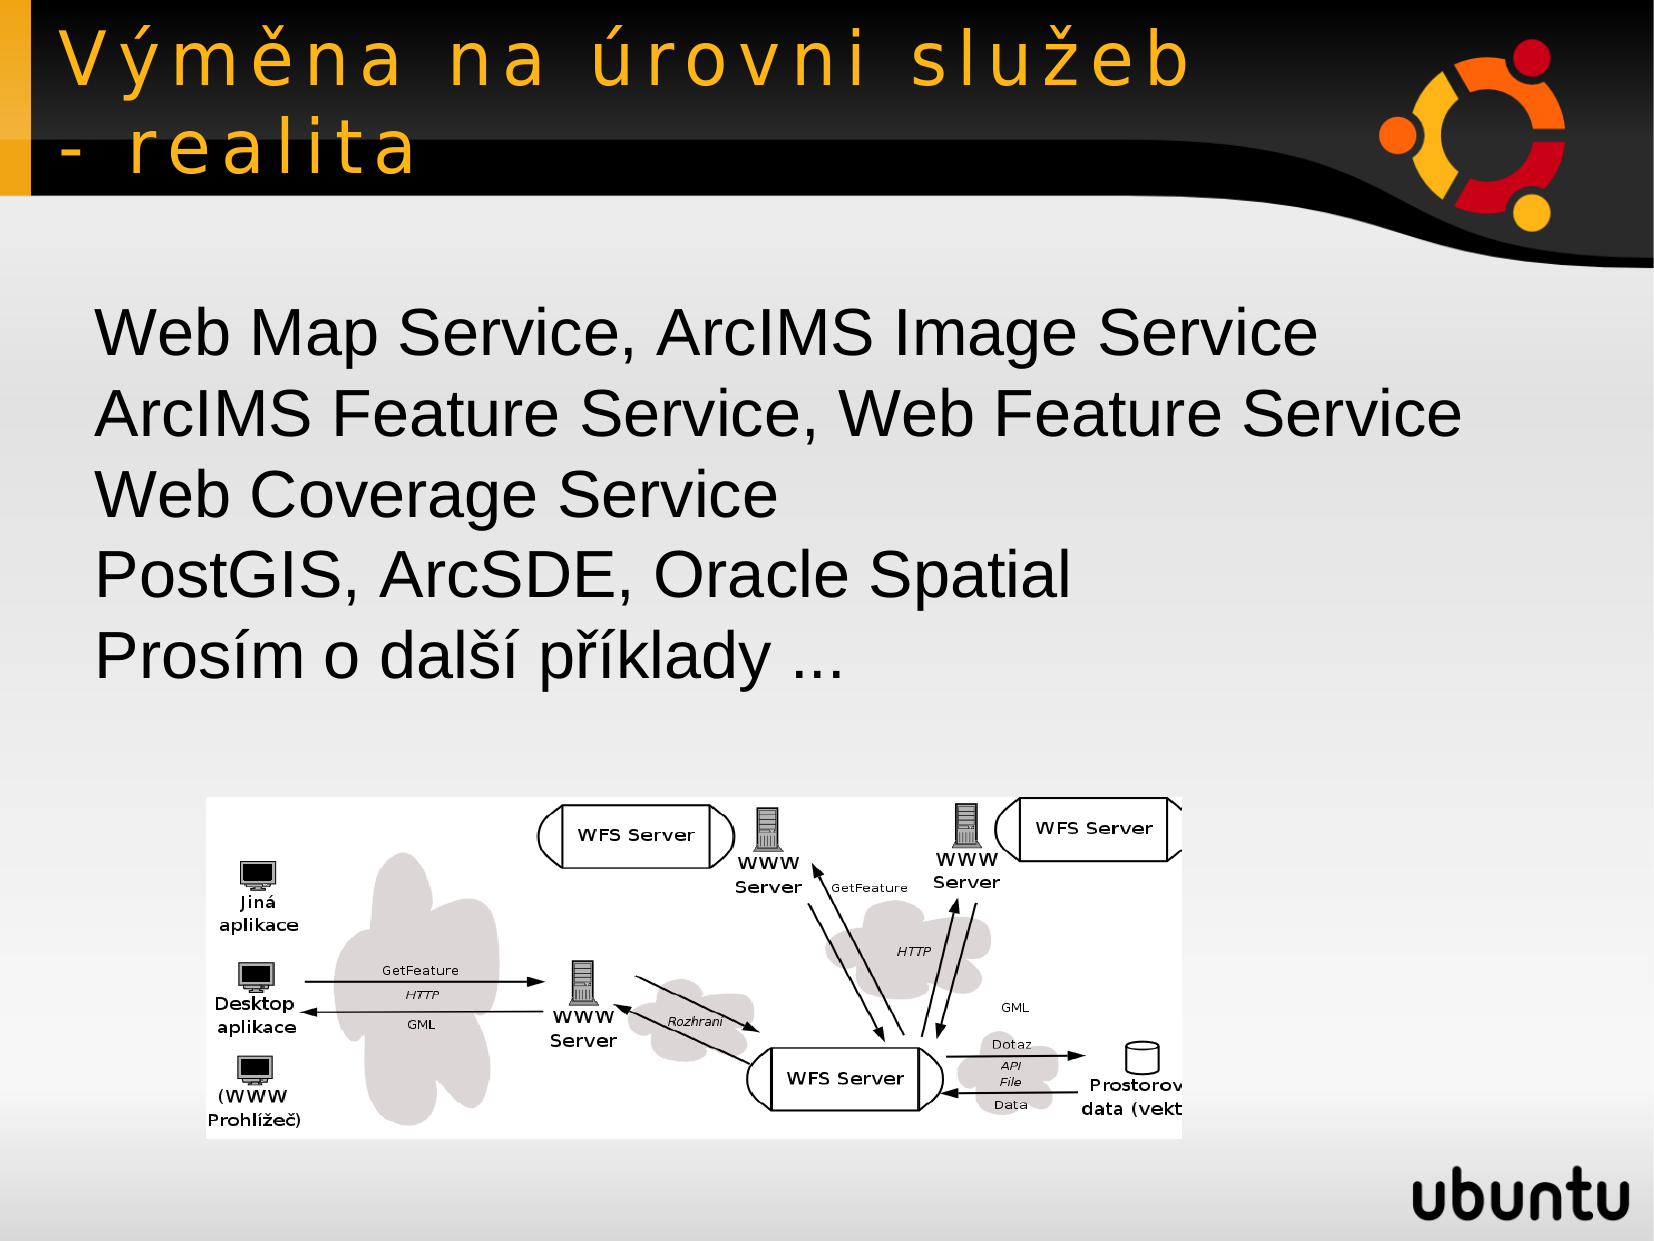

# Výměna na úrovni služeb - realita
Web Map Service, ArcIMS Image Service
ArcIMS Feature Service, Web Feature Service
Web Coverage Service
PostGIS, ArcSDE, Oracle Spatial
Prosím o další příklady ...